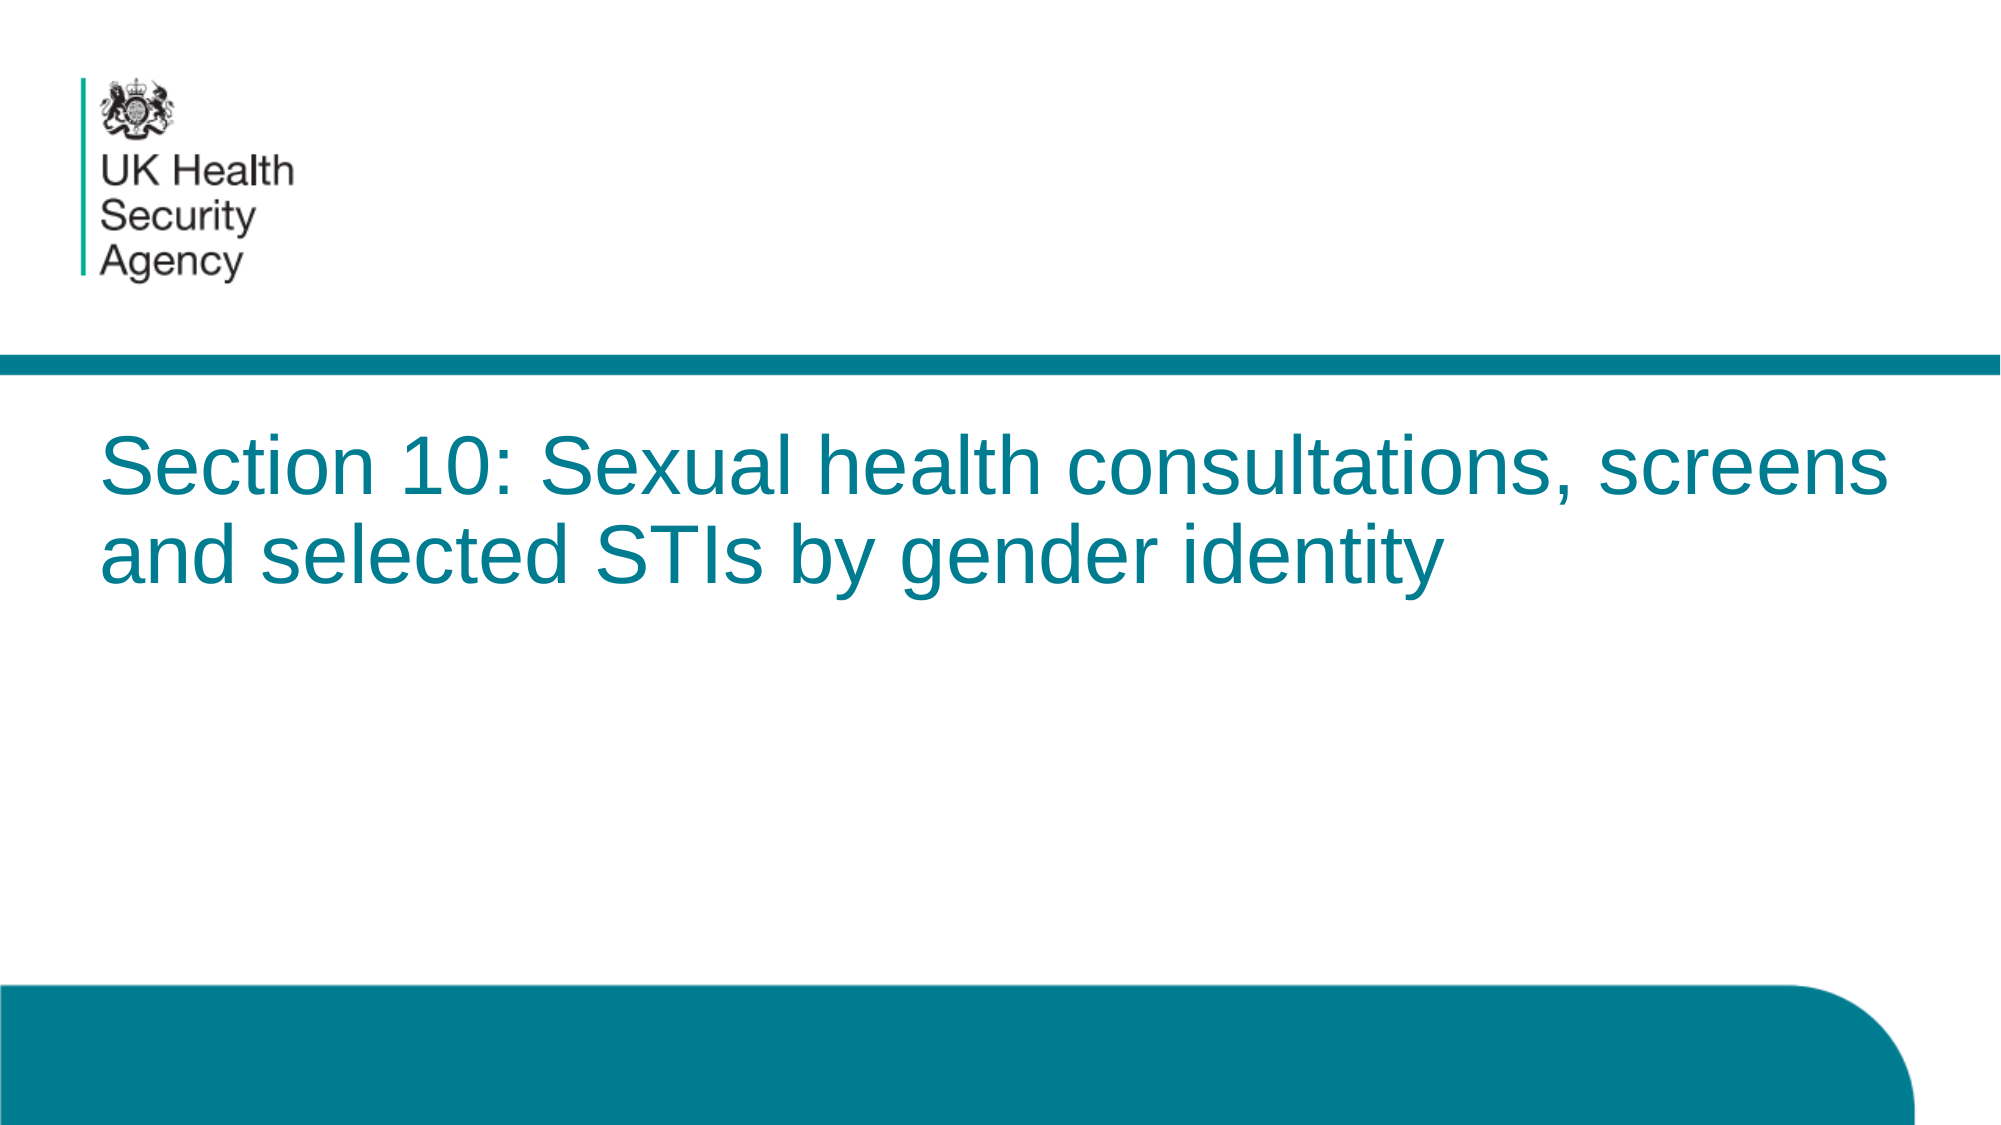

# Section 10: Sexual health consultations, screens and selected STIs by gender identity